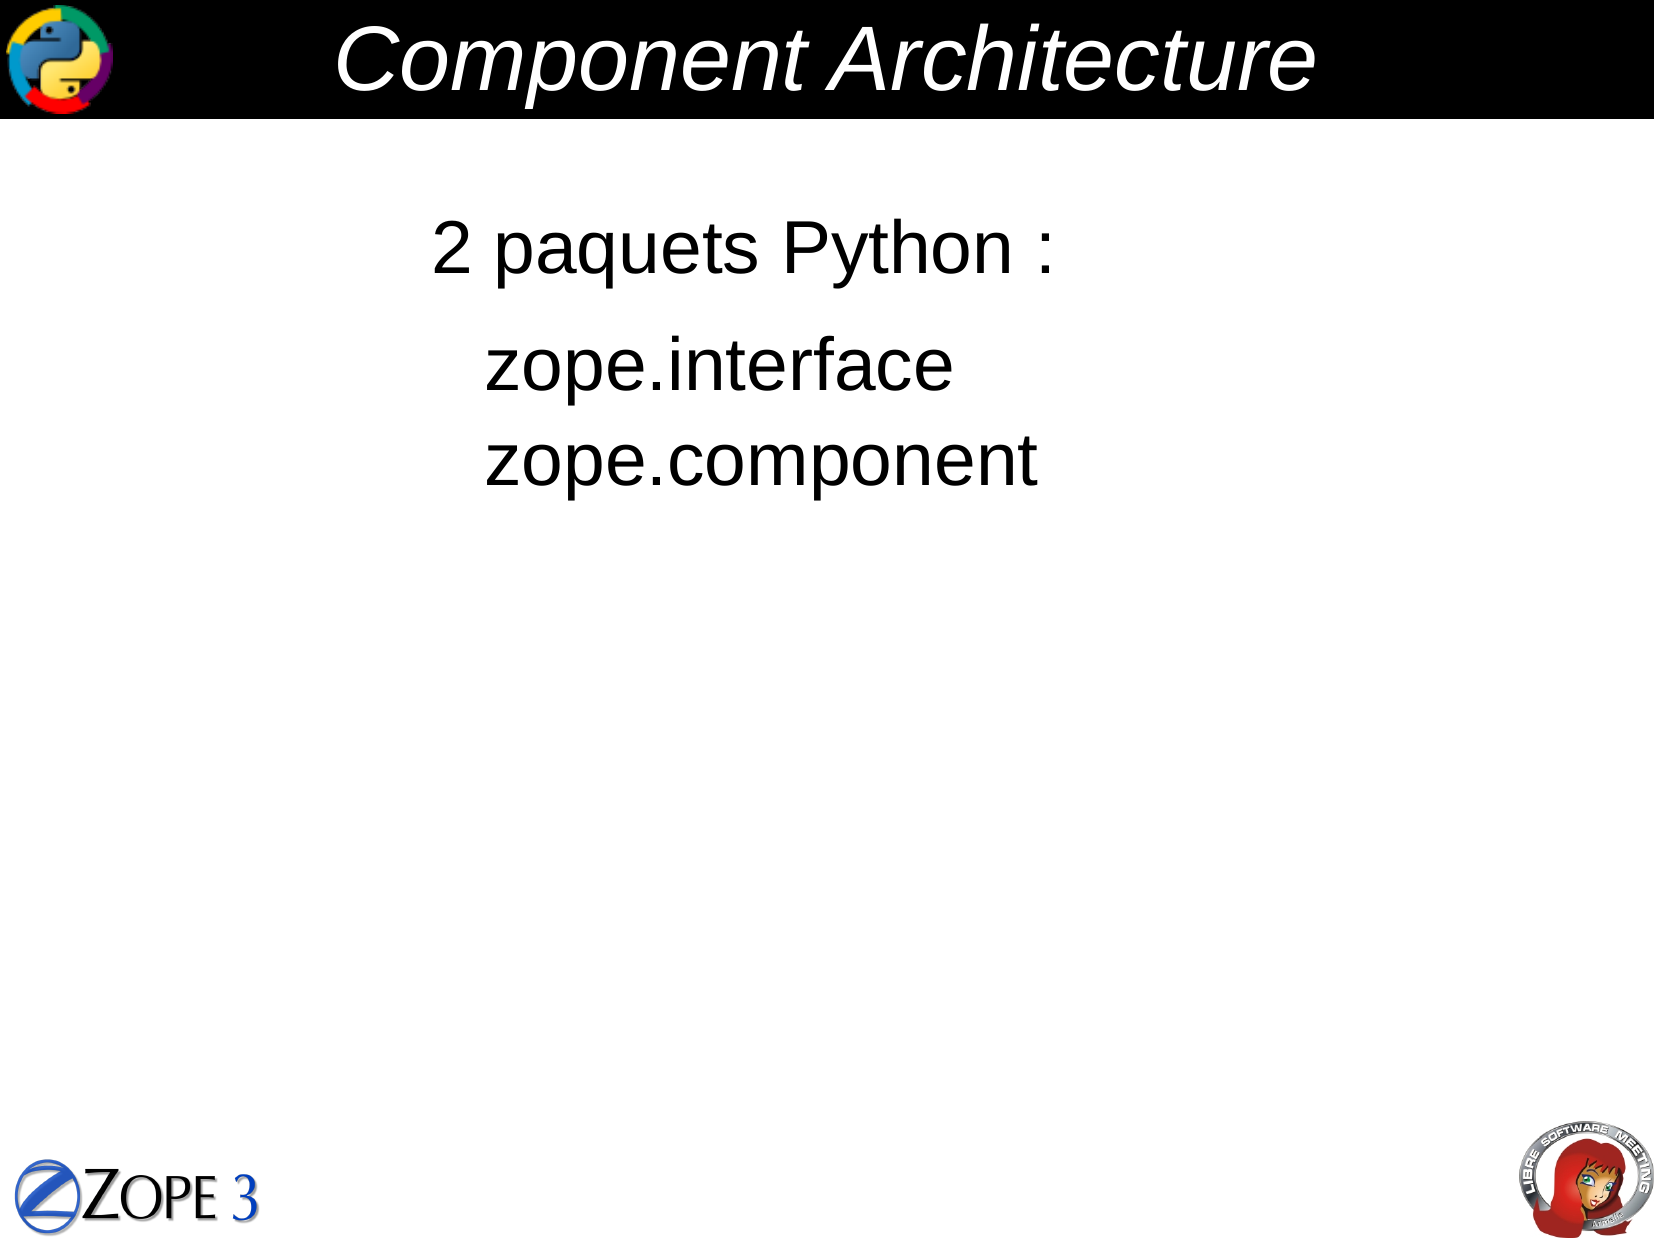

# Component Architecture
2 paquets Python :
zope.interface
zope.component